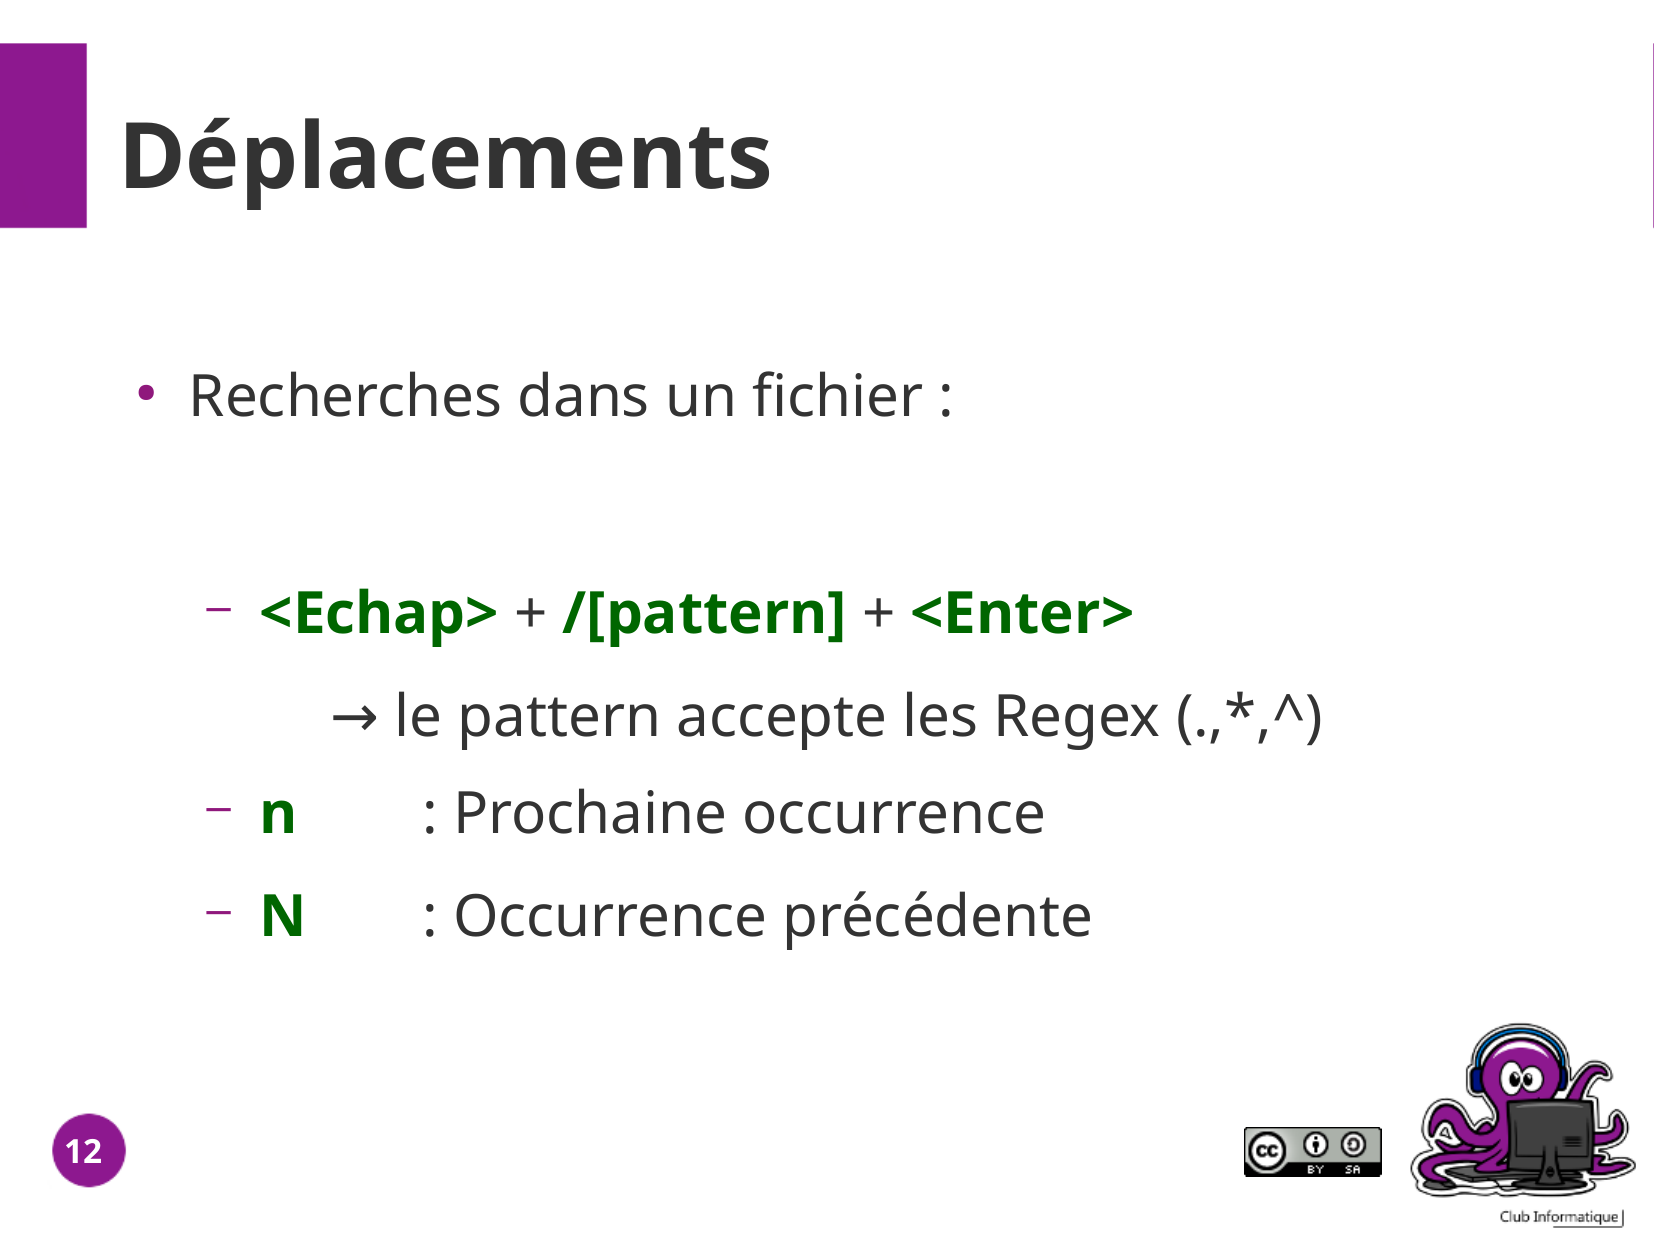

# Déplacements
Recherches dans un fichier :
<Echap> + /[pattern] + <Enter>
→ le pattern accepte les Regex (.,*,^)
n 		 : Prochaine occurrence
N		 : Occurrence précédente
12